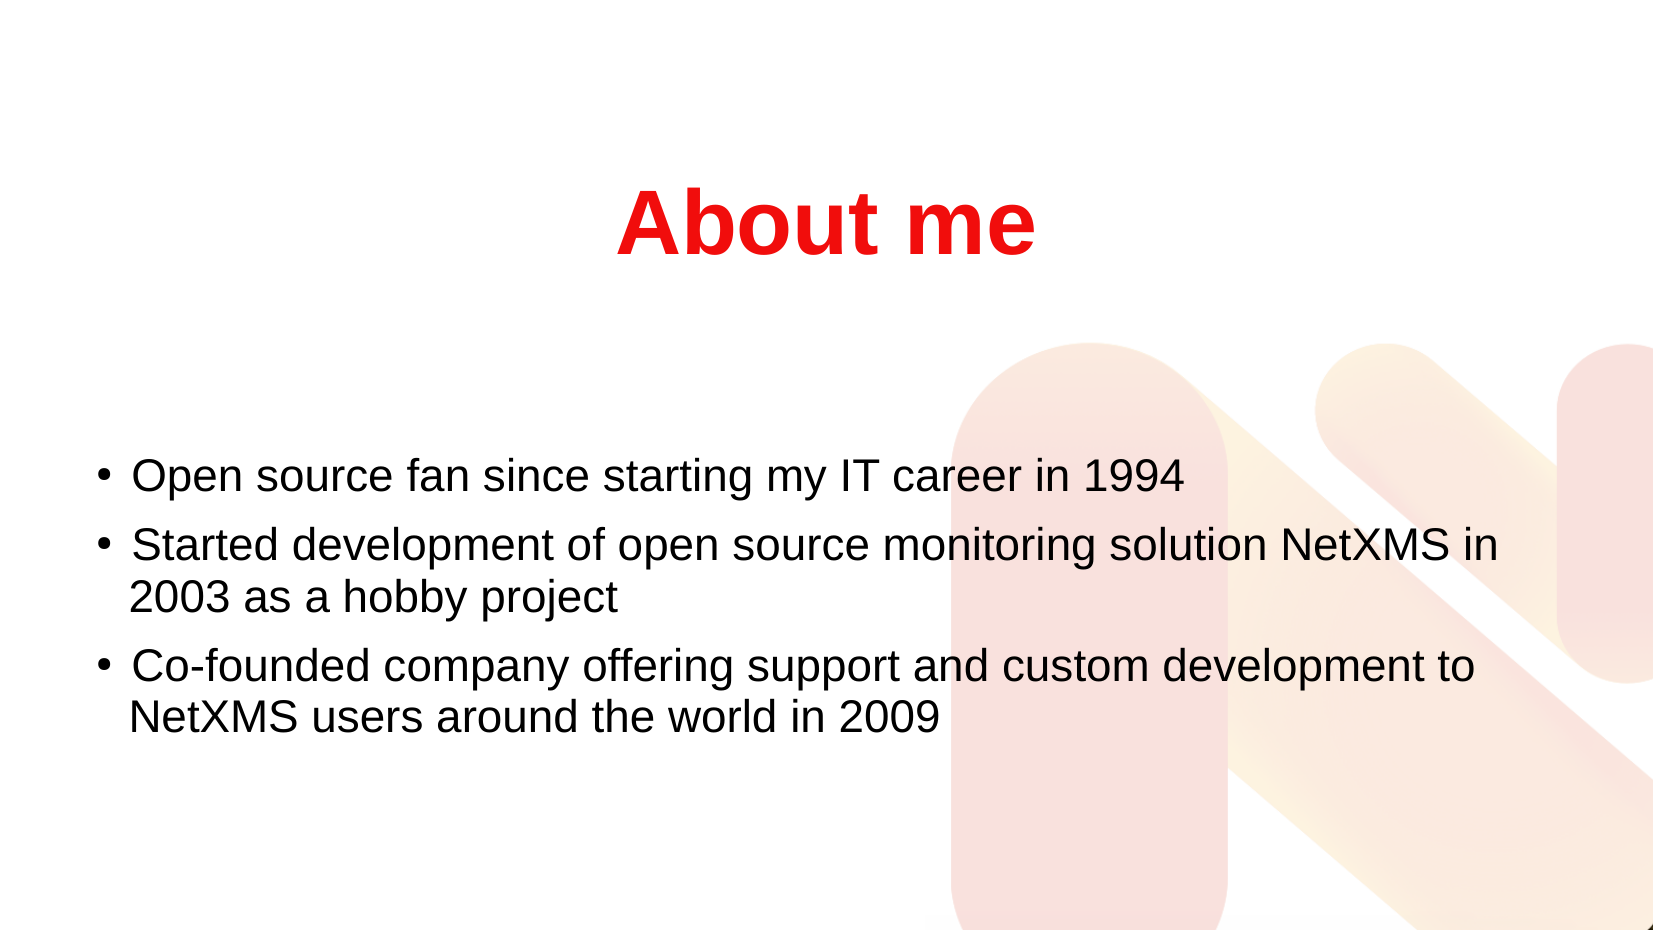

# About me
Open source fan since starting my IT career in 1994
Started development of open source monitoring solution NetXMS in 2003 as a hobby project
Co-founded company offering support and custom development to NetXMS users around the world in 2009